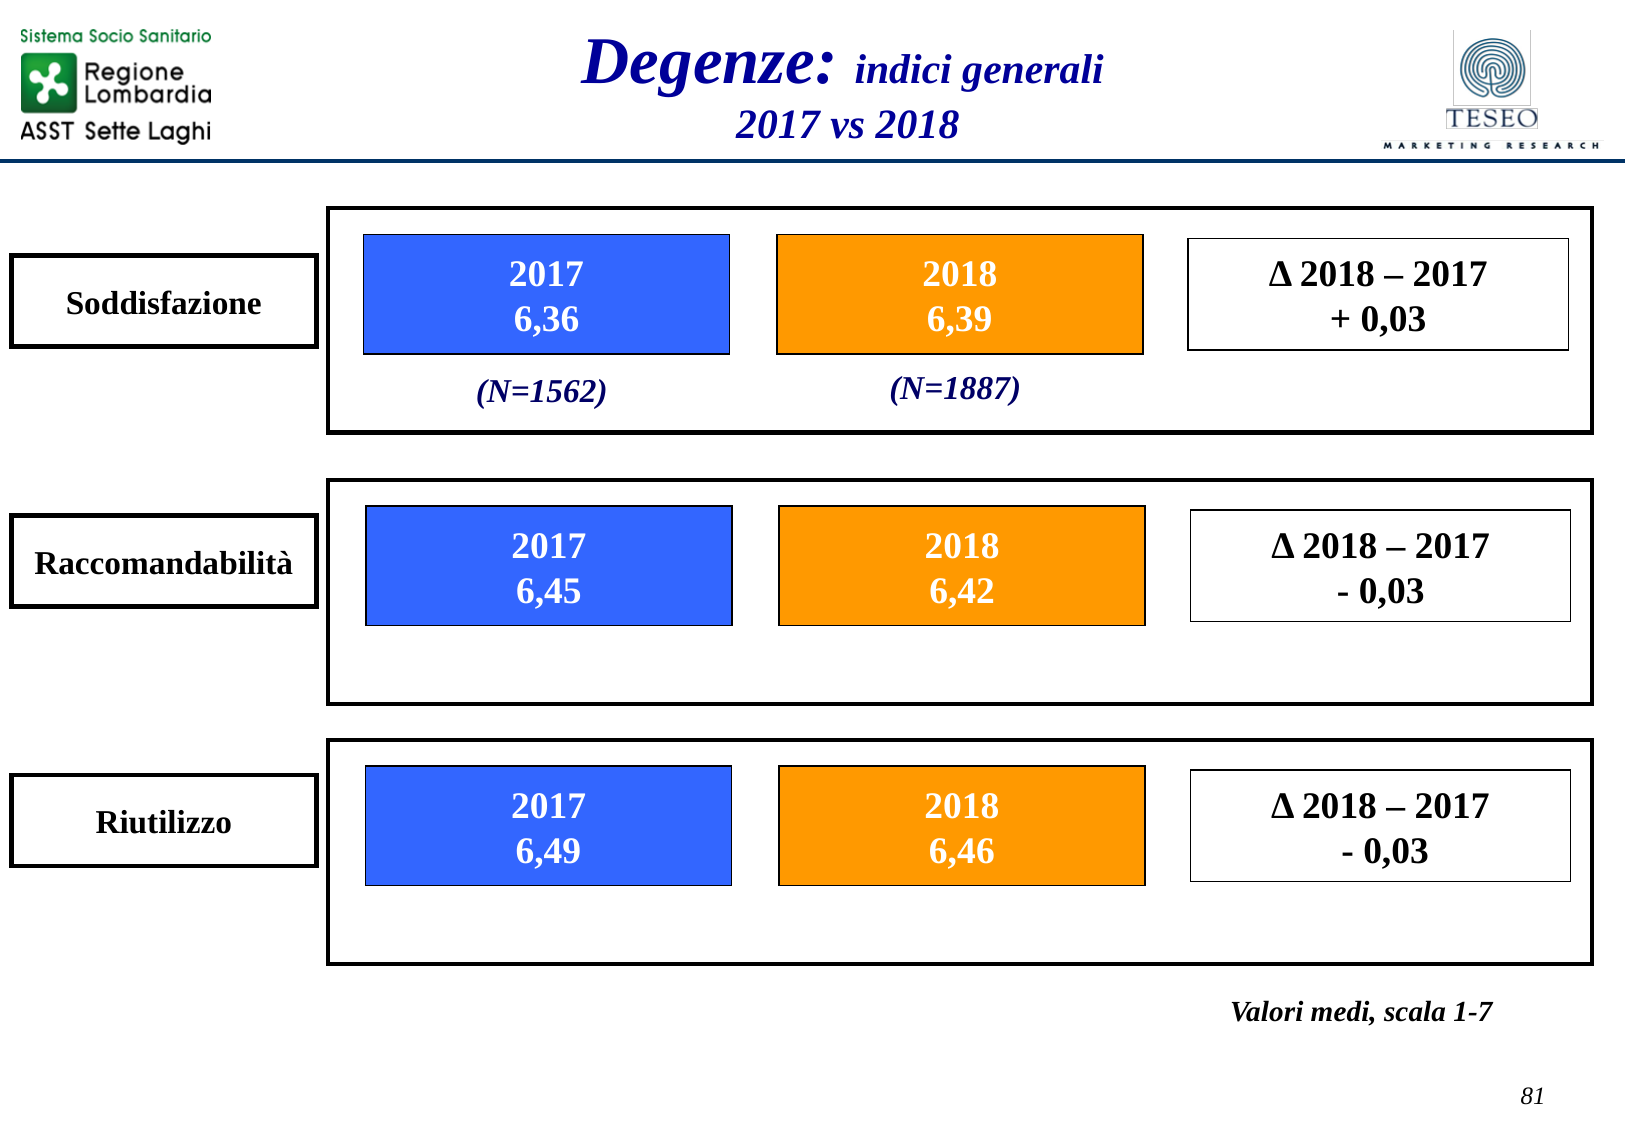

Degenze: indici generali
2017 vs 2018
2017
6,36
2018
6,39
Δ 2018 – 2017
+ 0,03
Soddisfazione
(N=1887)
(N=1562)
2017
6,45
2018
6,42
Δ 2018 – 2017
- 0,03
Raccomandabilità
2017
6,49
2018
6,46
Δ 2018 – 2017
 - 0,03
Riutilizzo
Valori medi, scala 1-7